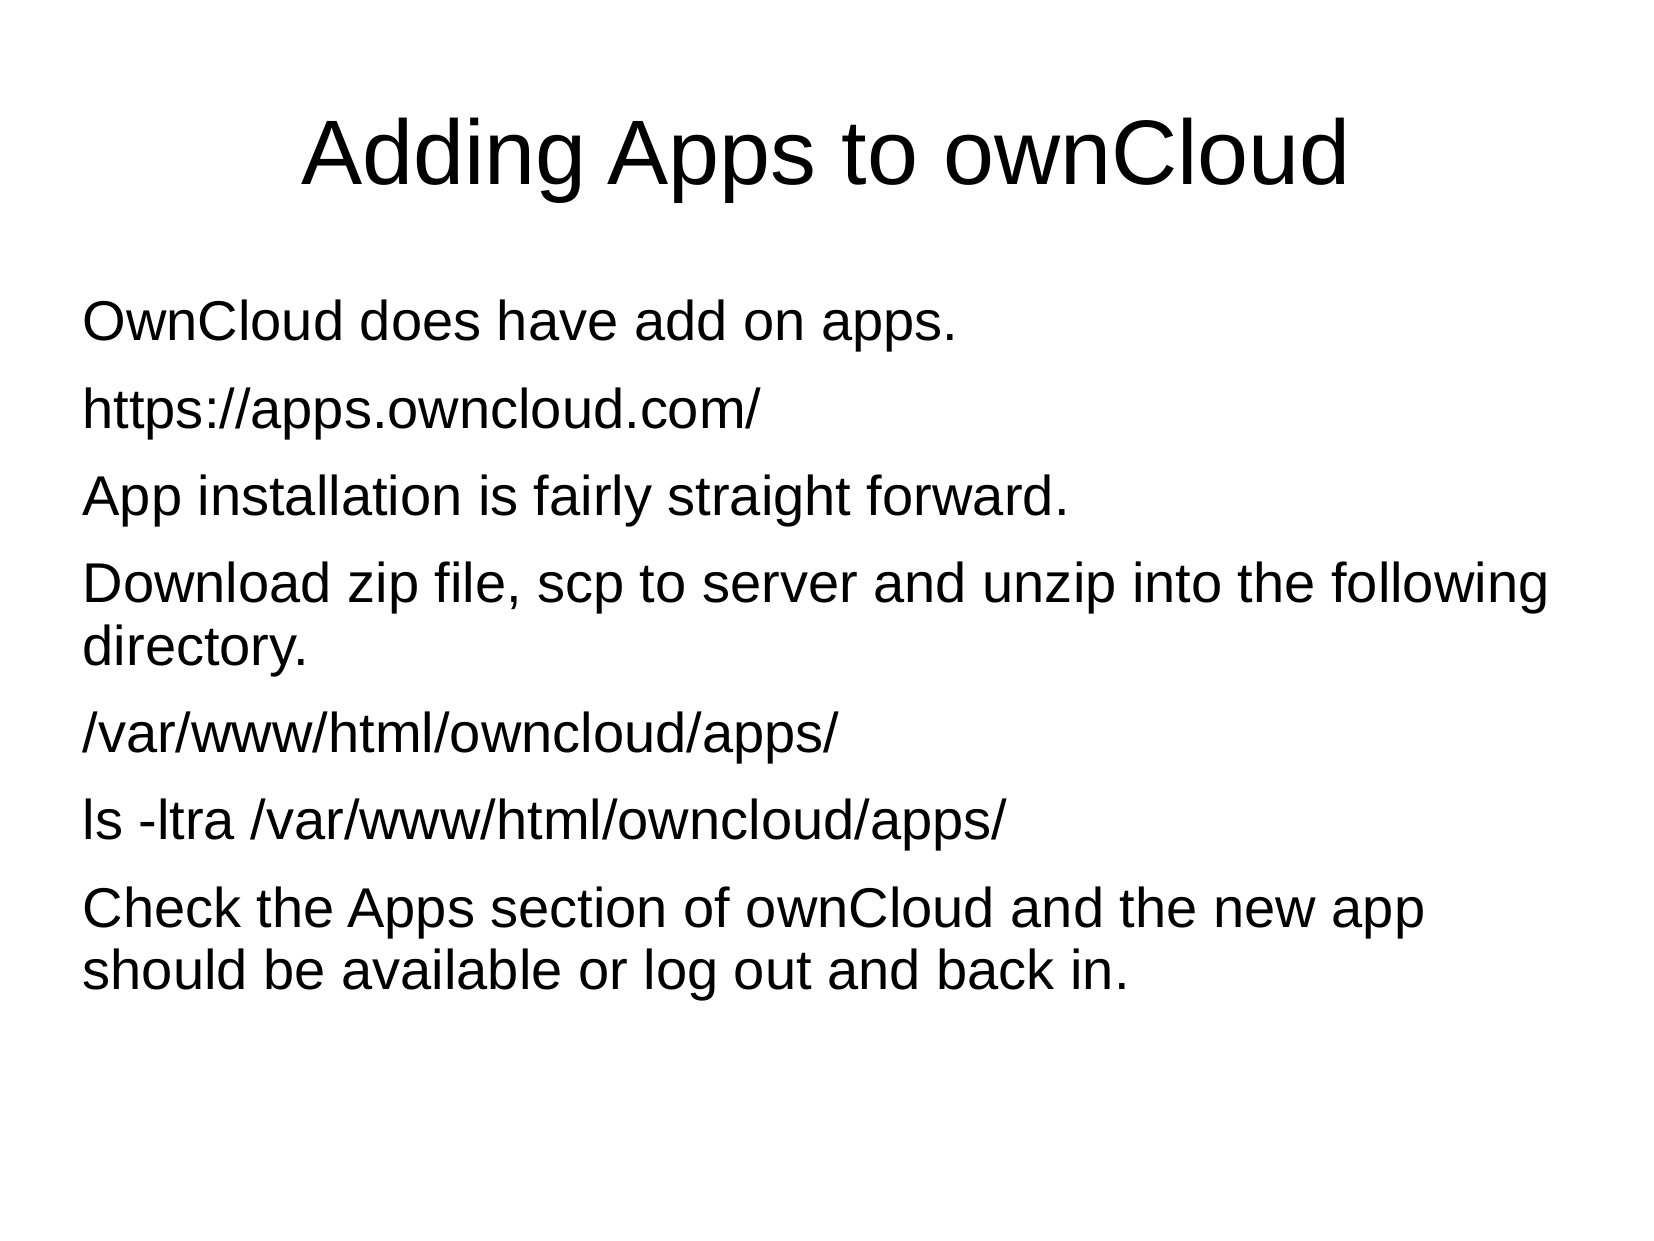

# Adding Apps to ownCloud
OwnCloud does have add on apps.
https://apps.owncloud.com/
App installation is fairly straight forward.
Download zip file, scp to server and unzip into the following directory.
/var/www/html/owncloud/apps/
ls -ltra /var/www/html/owncloud/apps/
Check the Apps section of ownCloud and the new app should be available or log out and back in.